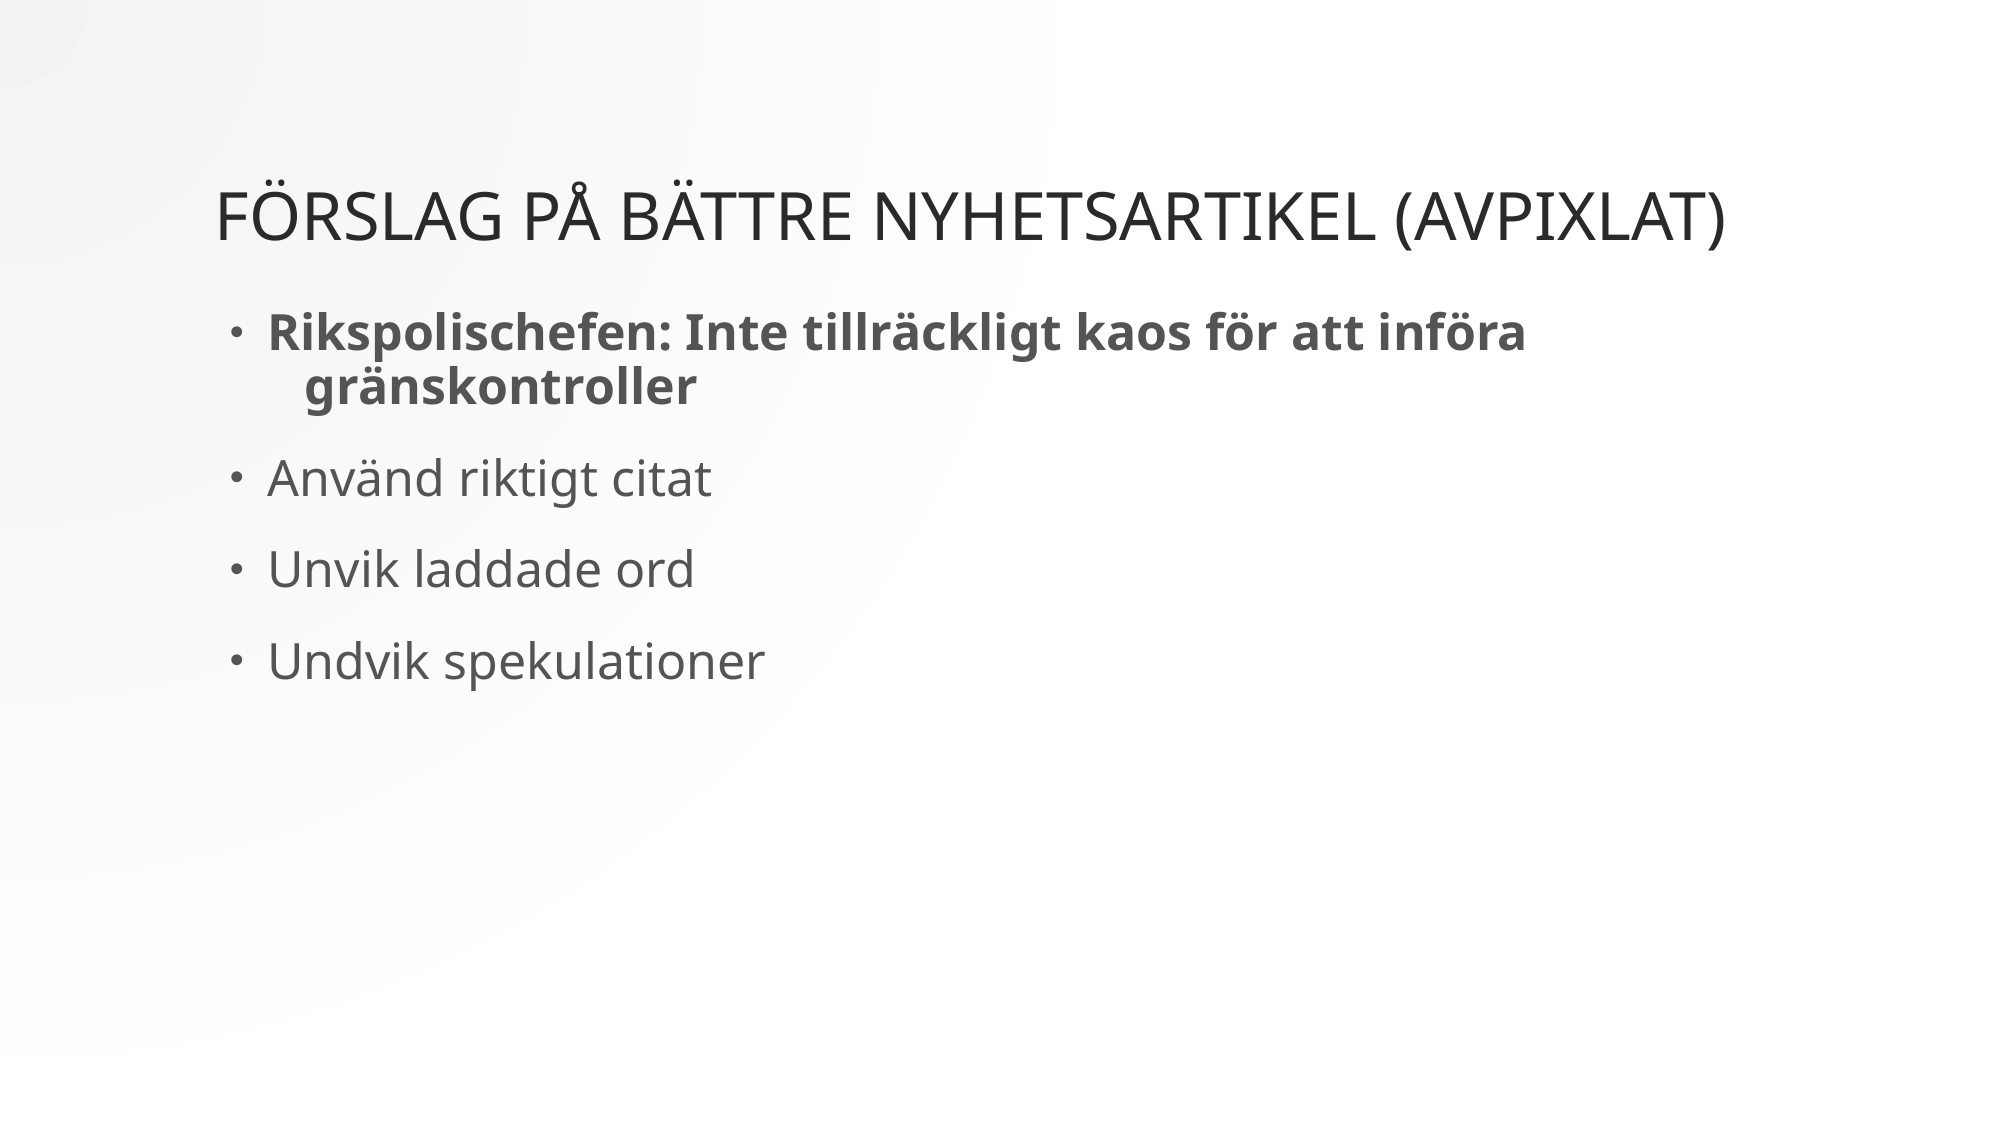

# Förslag på bättre nyhetsartikel (Avpixlat)
Rikspolischefen: Inte tillräckligt kaos för att införa gränskontroller
Använd riktigt citat
Unvik laddade ord
Undvik spekulationer